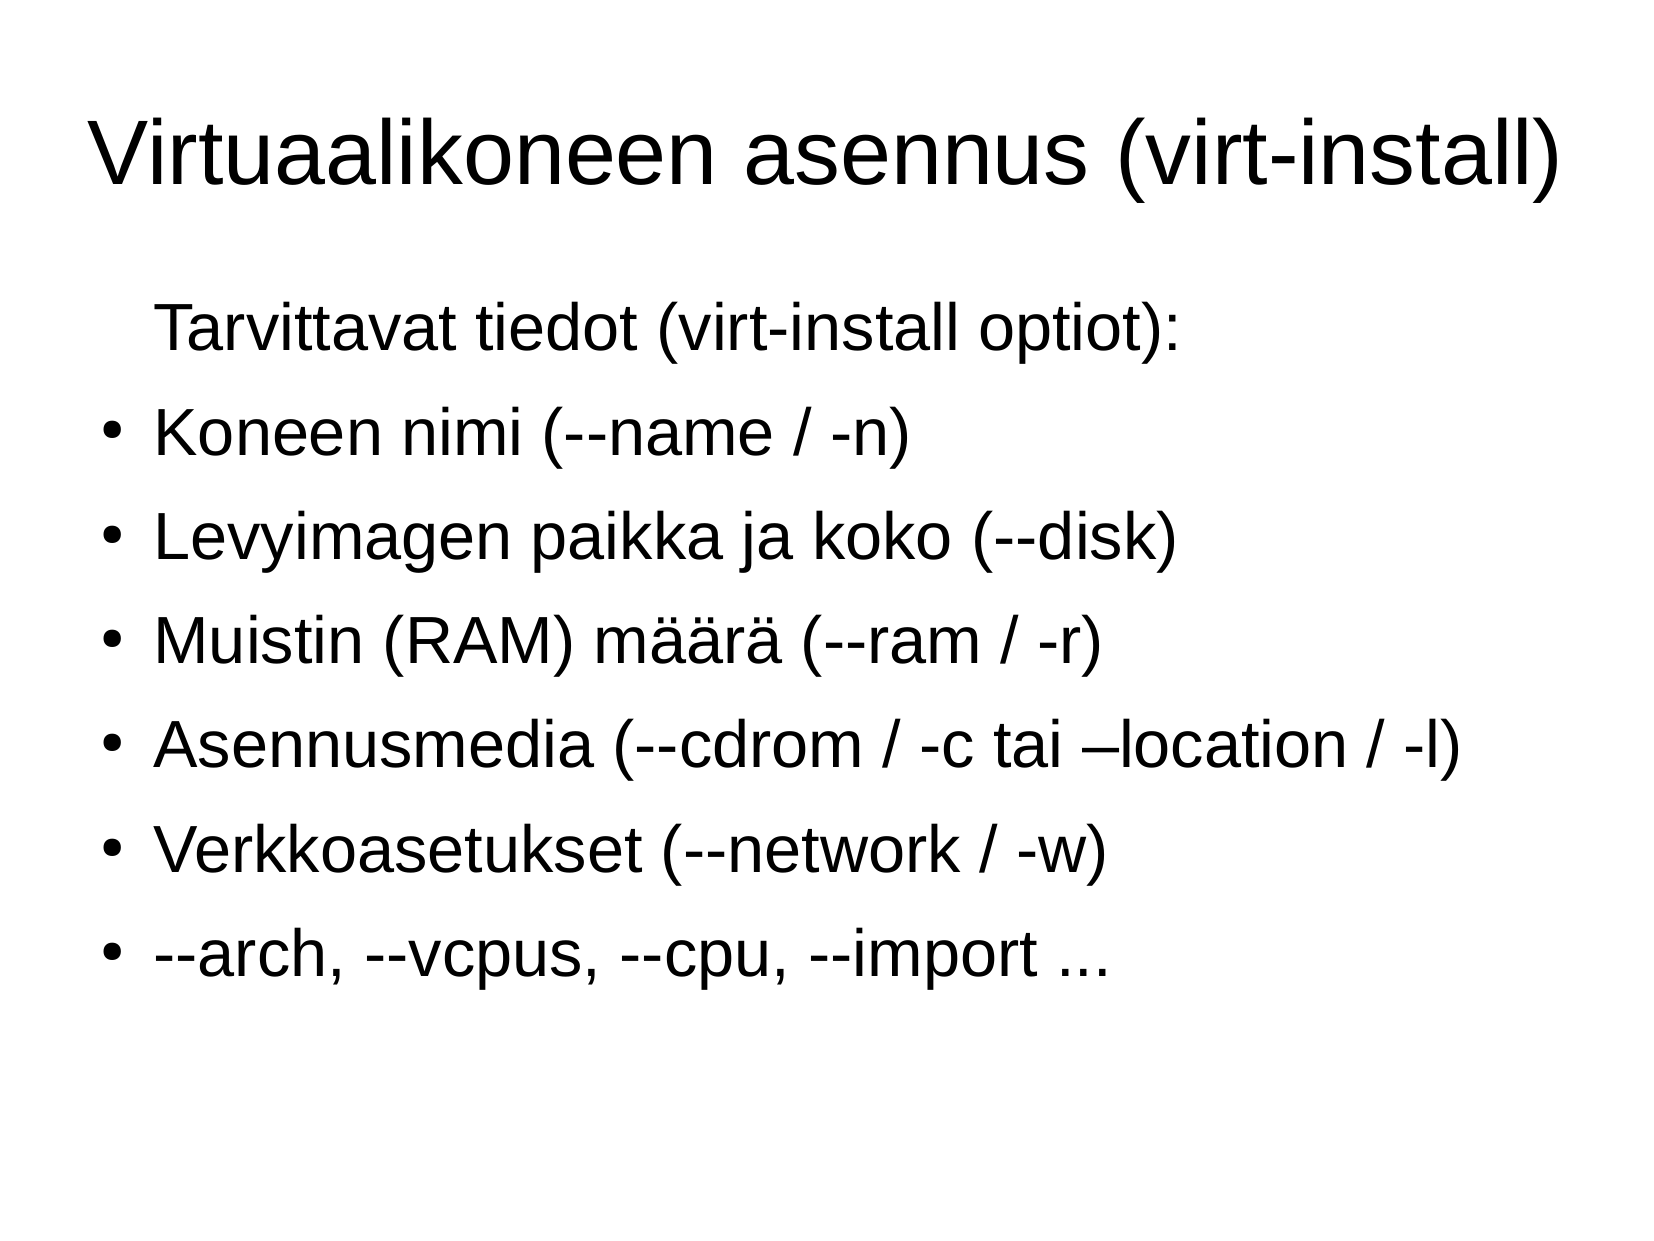

# Virtuaalikoneen asennus (virt-install)
Tarvittavat tiedot (virt-install optiot):
Koneen nimi (--name / -n)
Levyimagen paikka ja koko (--disk)
Muistin (RAM) määrä (--ram / -r)
Asennusmedia (--cdrom / -c tai –location / -l)
Verkkoasetukset (--network / -w)
--arch, --vcpus, --cpu, --import ...